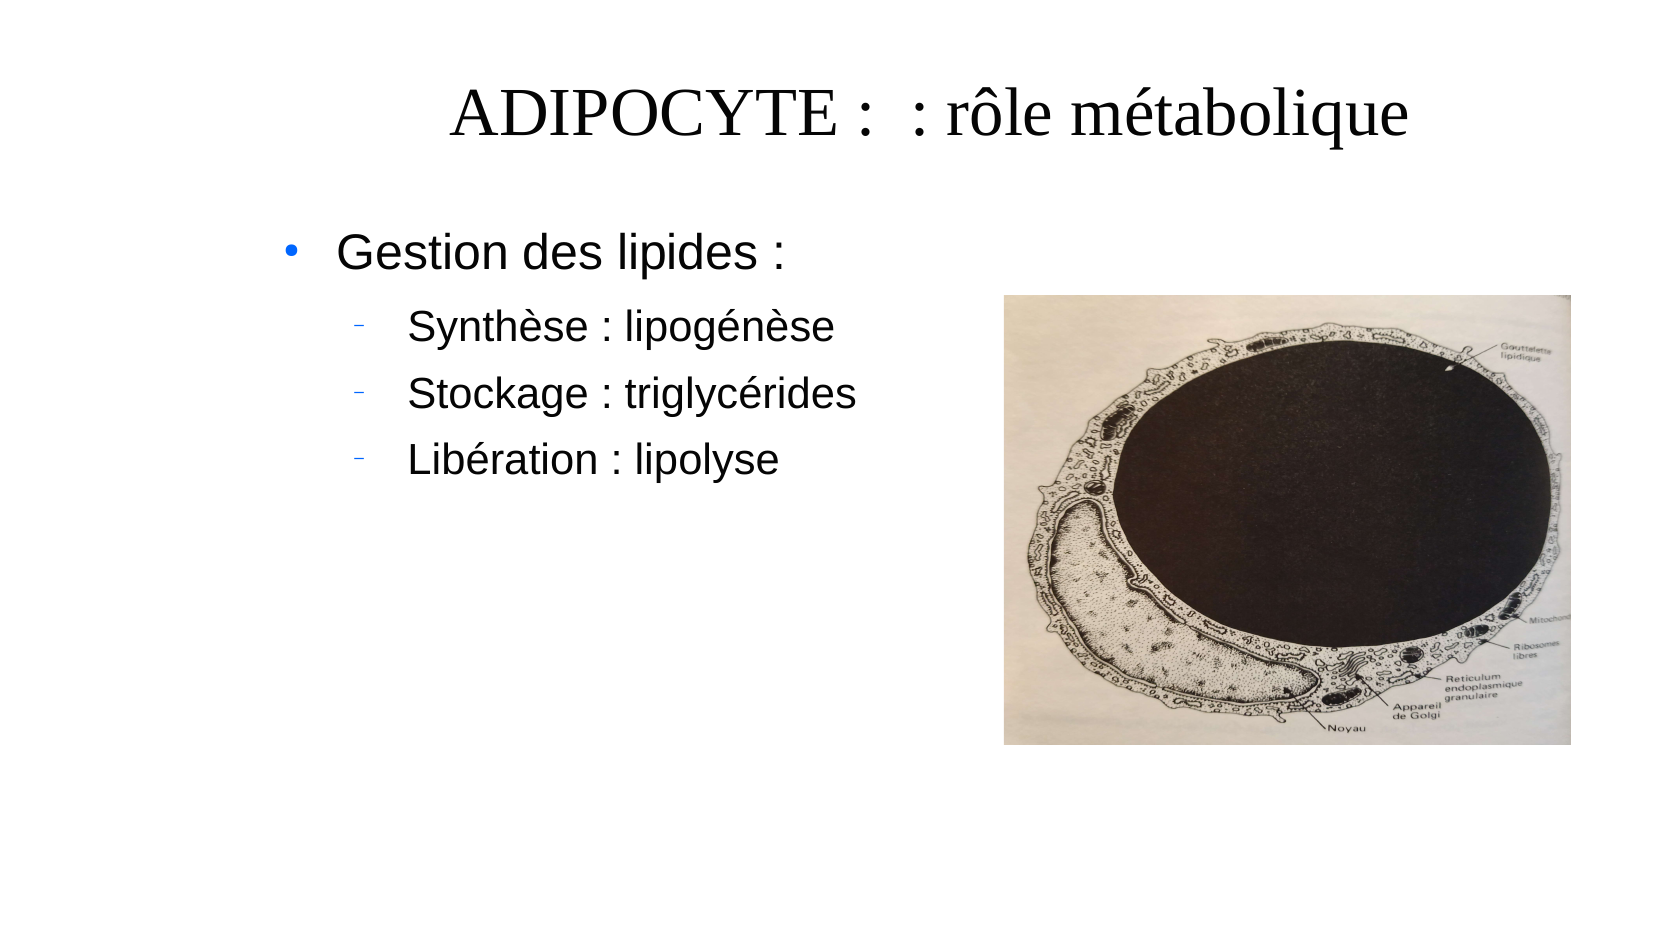

# ADIPOCYTE :  : rôle métabolique
Gestion des lipides :
Synthèse : lipogénèse
Stockage : triglycérides
Libération : lipolyse
Le tissu conjonctif, par Nicolas Truffart, Ecole Française d'Ashtanga Yoga
5